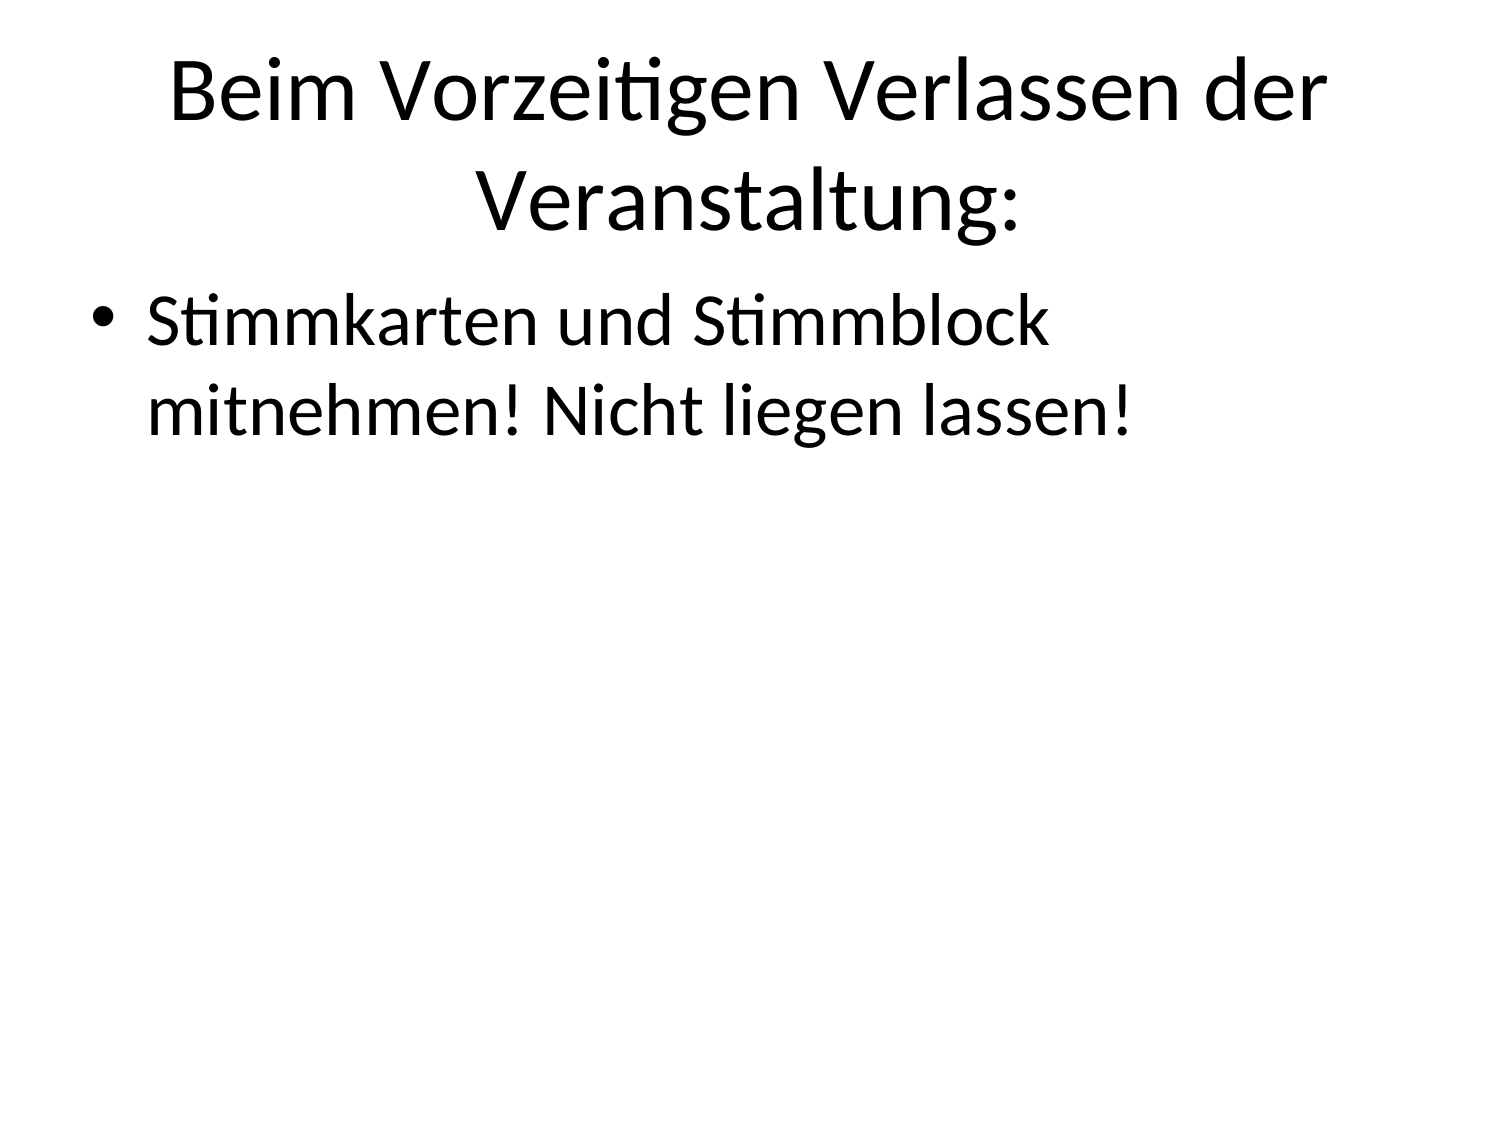

Beim Vorzeitigen Verlassen der Veranstaltung:
Stimmkarten und Stimmblock mitnehmen! Nicht liegen lassen!